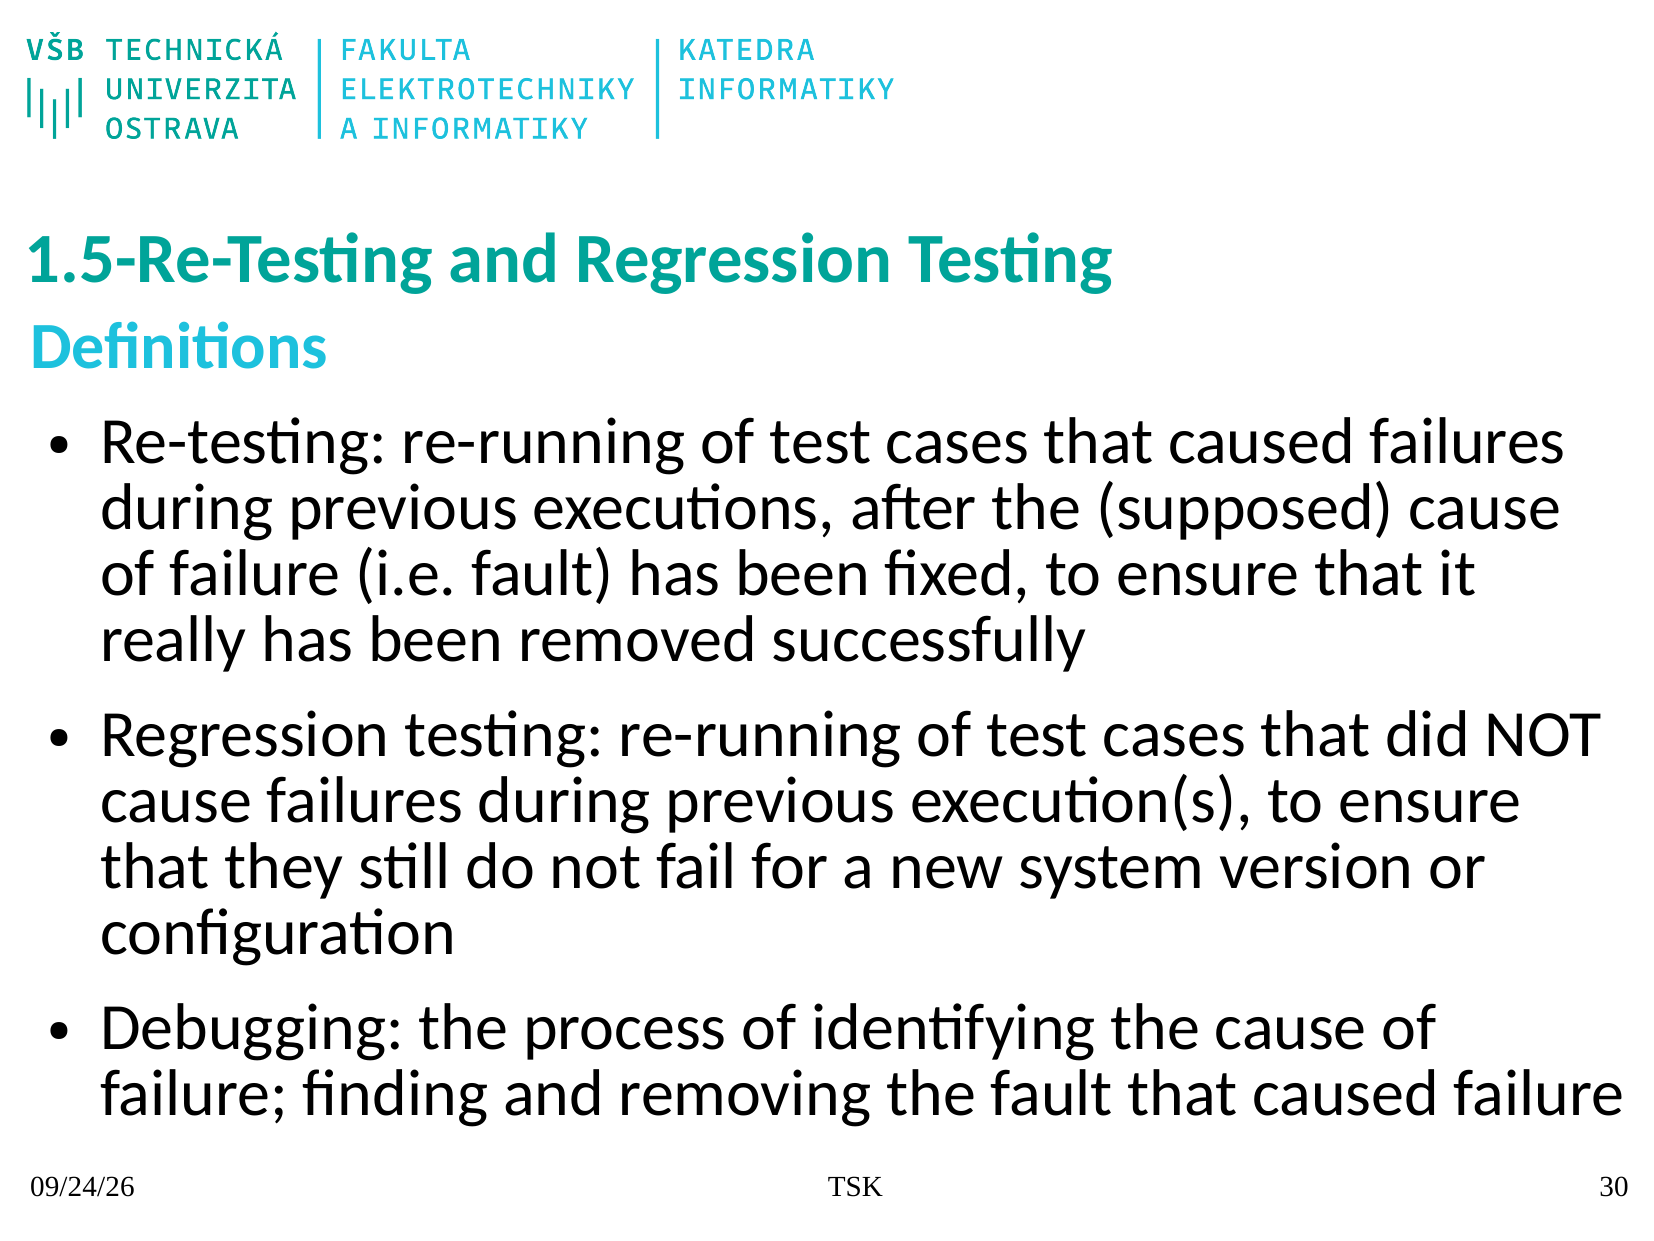

# 1.5-Re-Testing and Regression Testing
Definitions
Re-testing: re-running of test cases that caused failures during previous executions, after the (supposed) cause of failure (i.e. fault) has been fixed, to ensure that it really has been removed successfully
Regression testing: re-running of test cases that did NOT cause failures during previous execution(s), to ensure that they still do not fail for a new system version or configuration
Debugging: the process of identifying the cause of failure; finding and removing the fault that caused failure
TSK
30